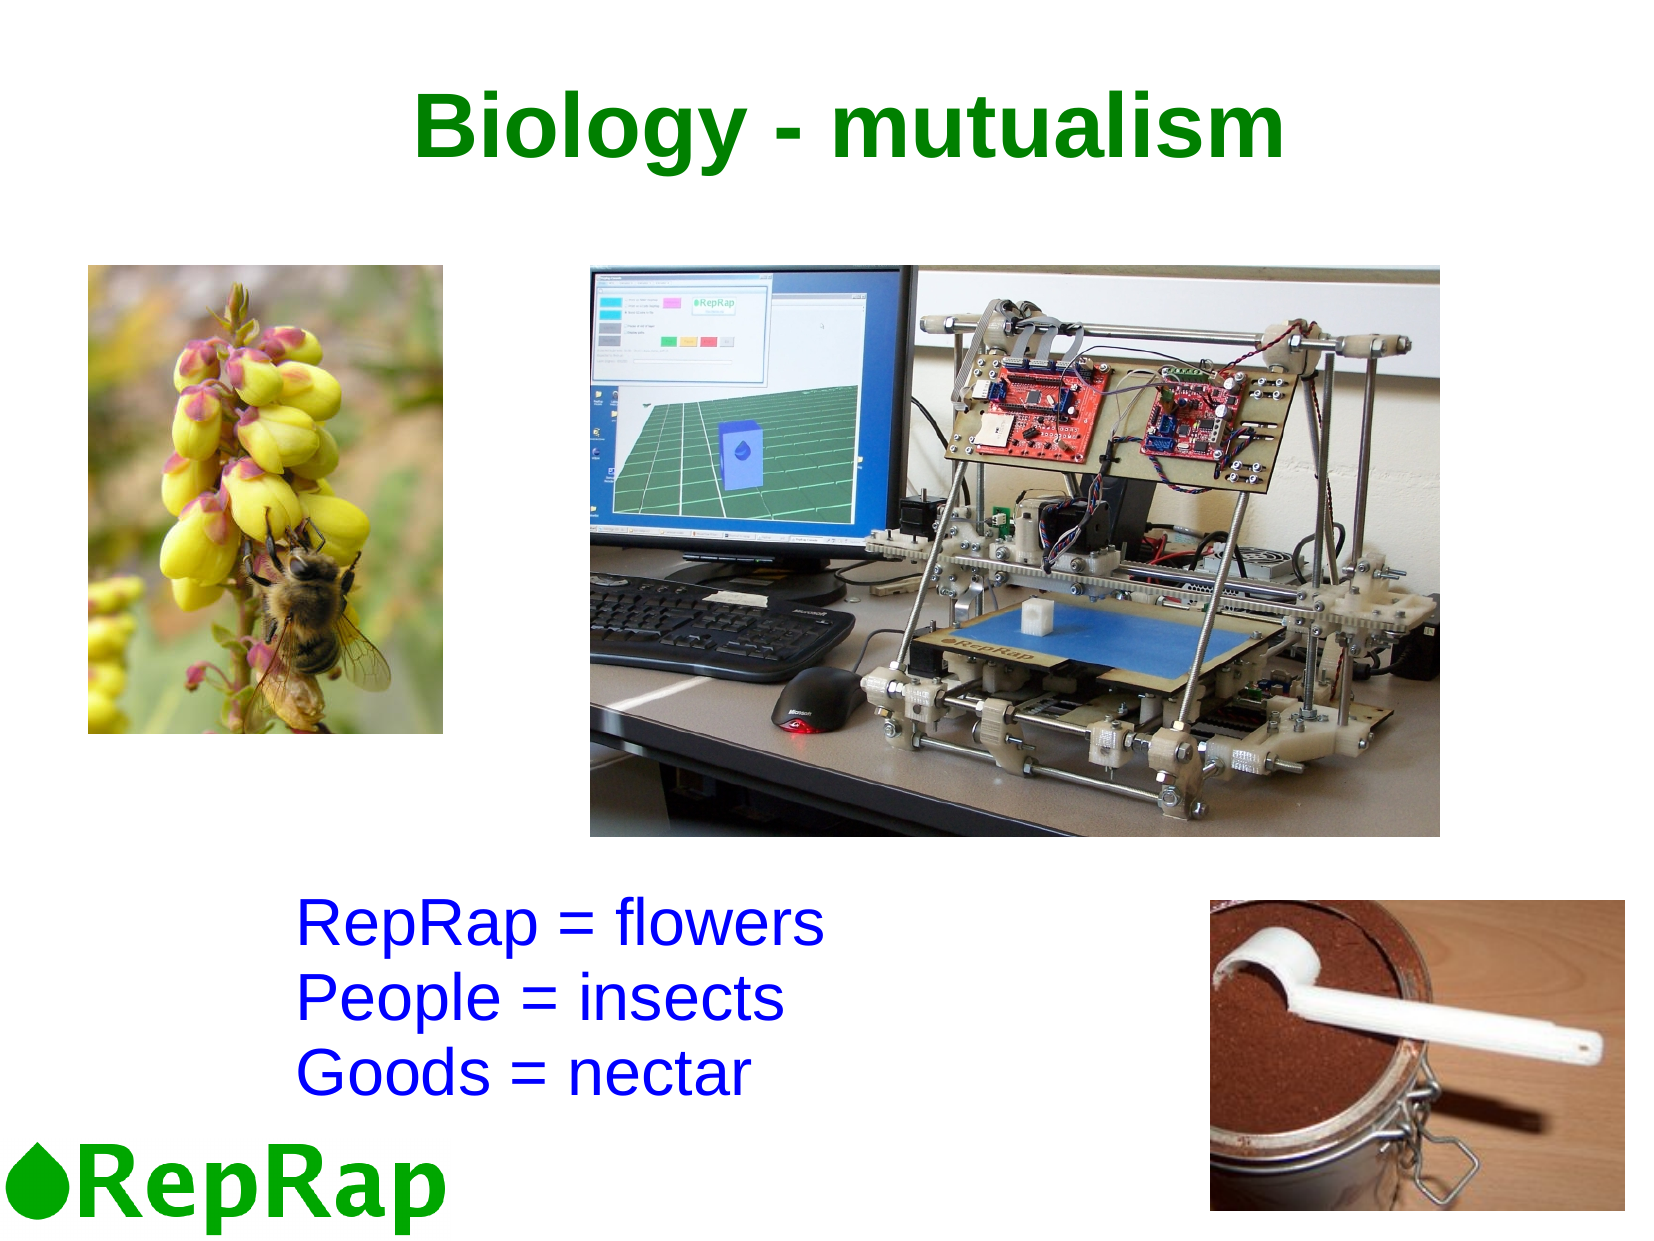

# Biology - mutualism
RepRap = flowers
People = insects
Goods = nectar